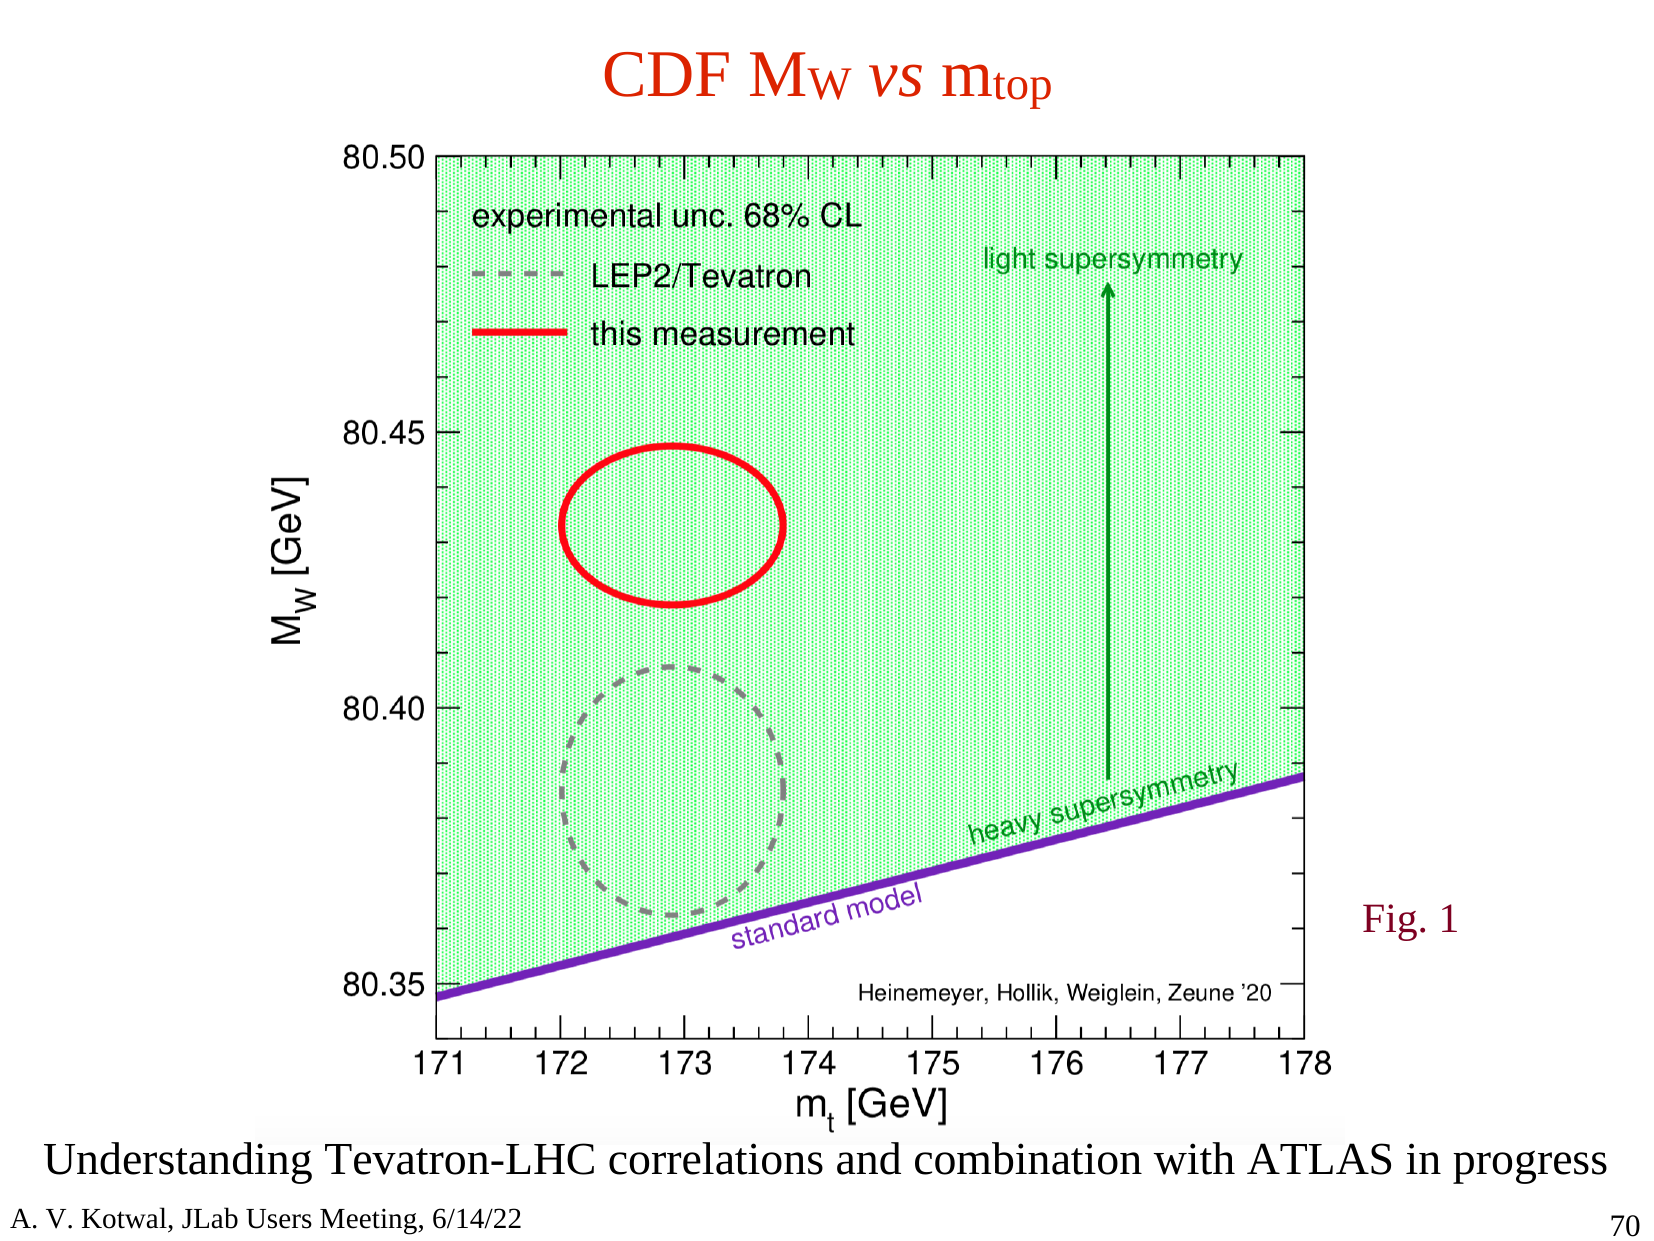

# CDF MW vs mtop
Fig. 1
Understanding Tevatron-LHC correlations and combination with ATLAS in progress
A. V. Kotwal, JLab Users Meeting, 6/14/22